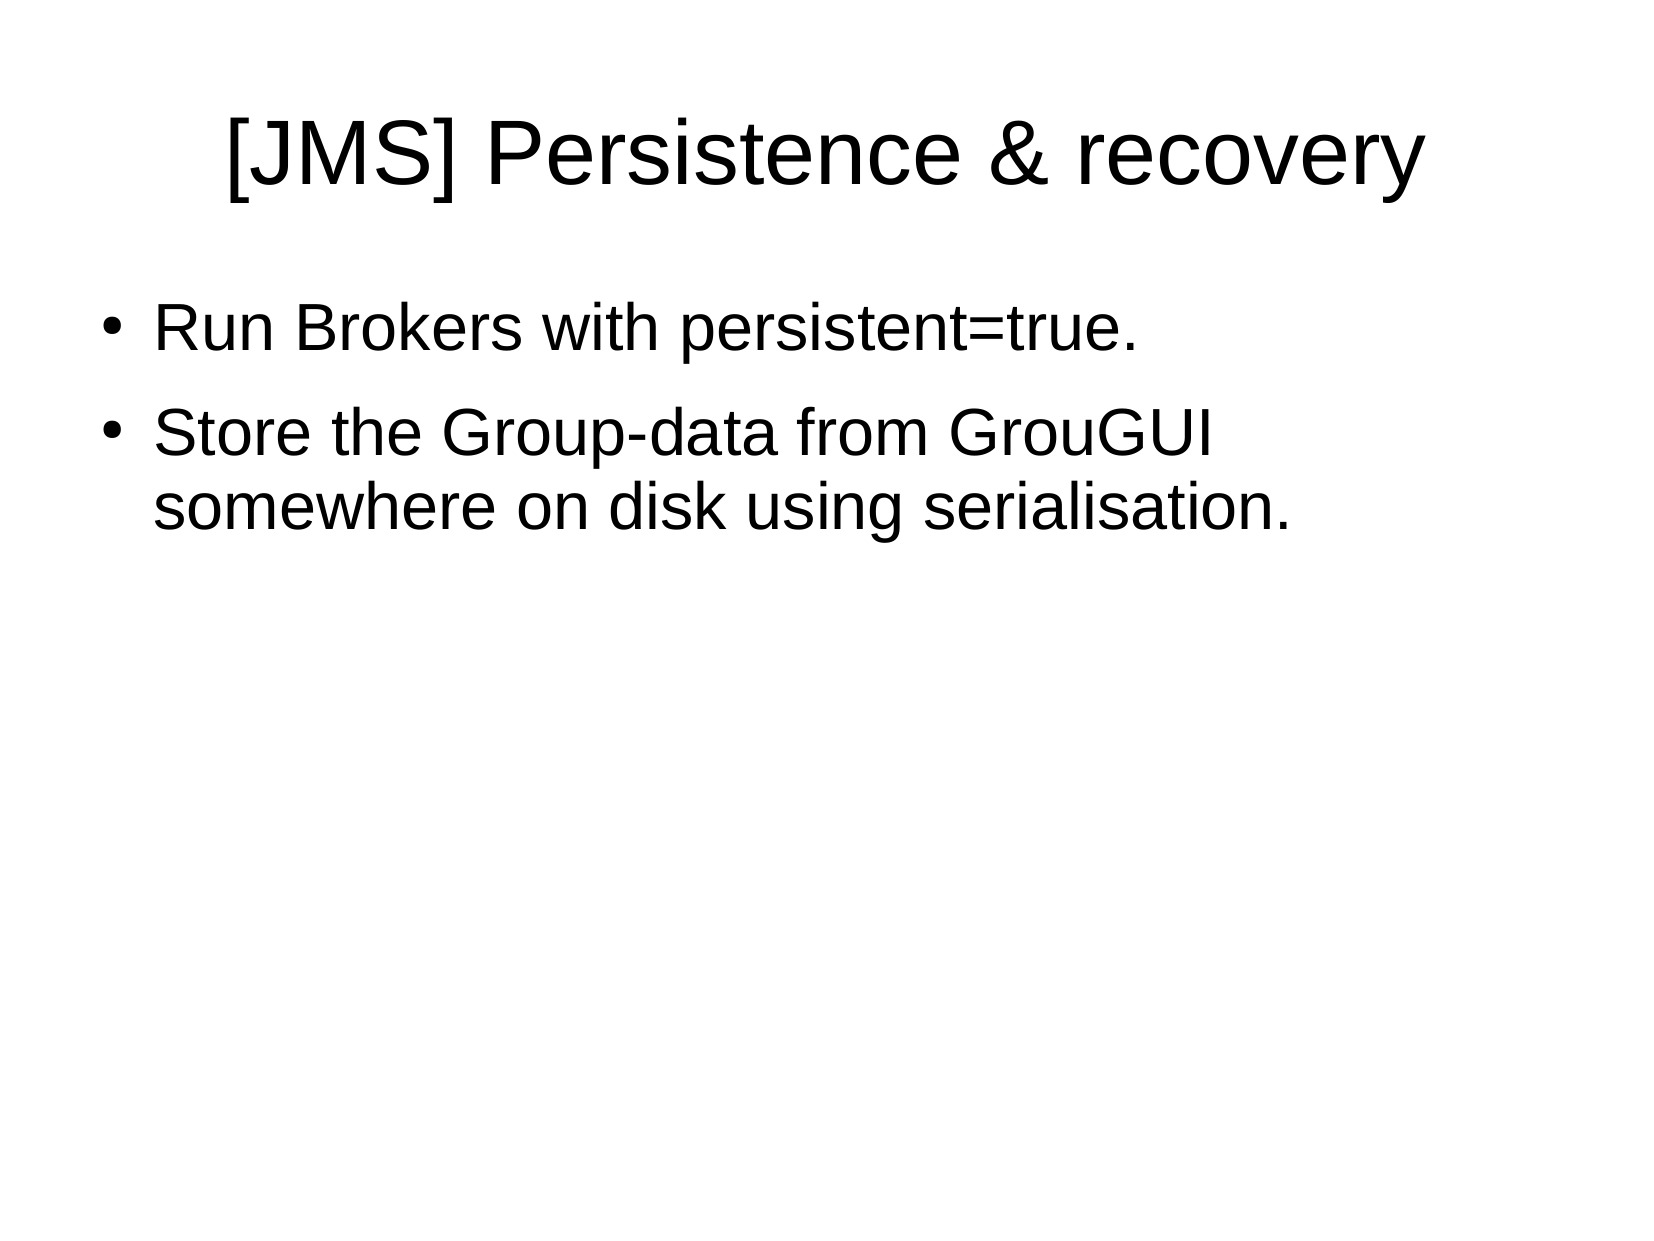

# [JMS] Persistence & recovery
Run Brokers with persistent=true.
Store the Group-data from GrouGUI somewhere on disk using serialisation.